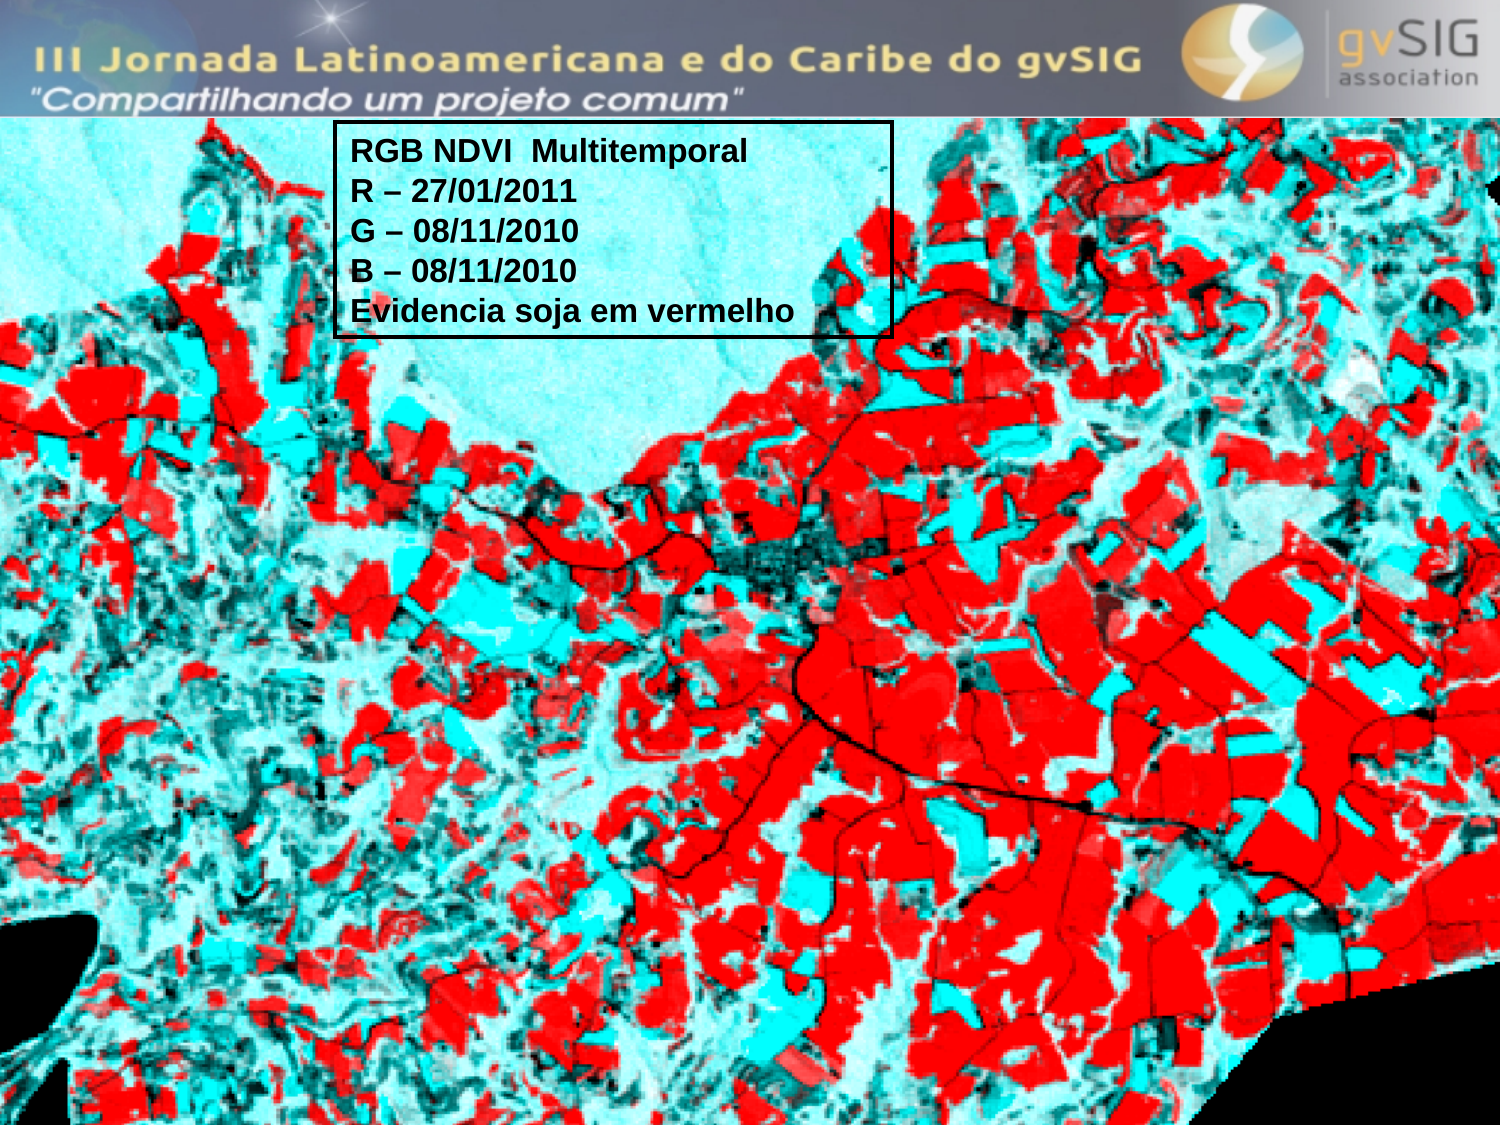

RGB NDVI Multitemporal
R – 27/01/2011
G – 08/11/2010
B – 08/11/2010
Evidencia soja em vermelho